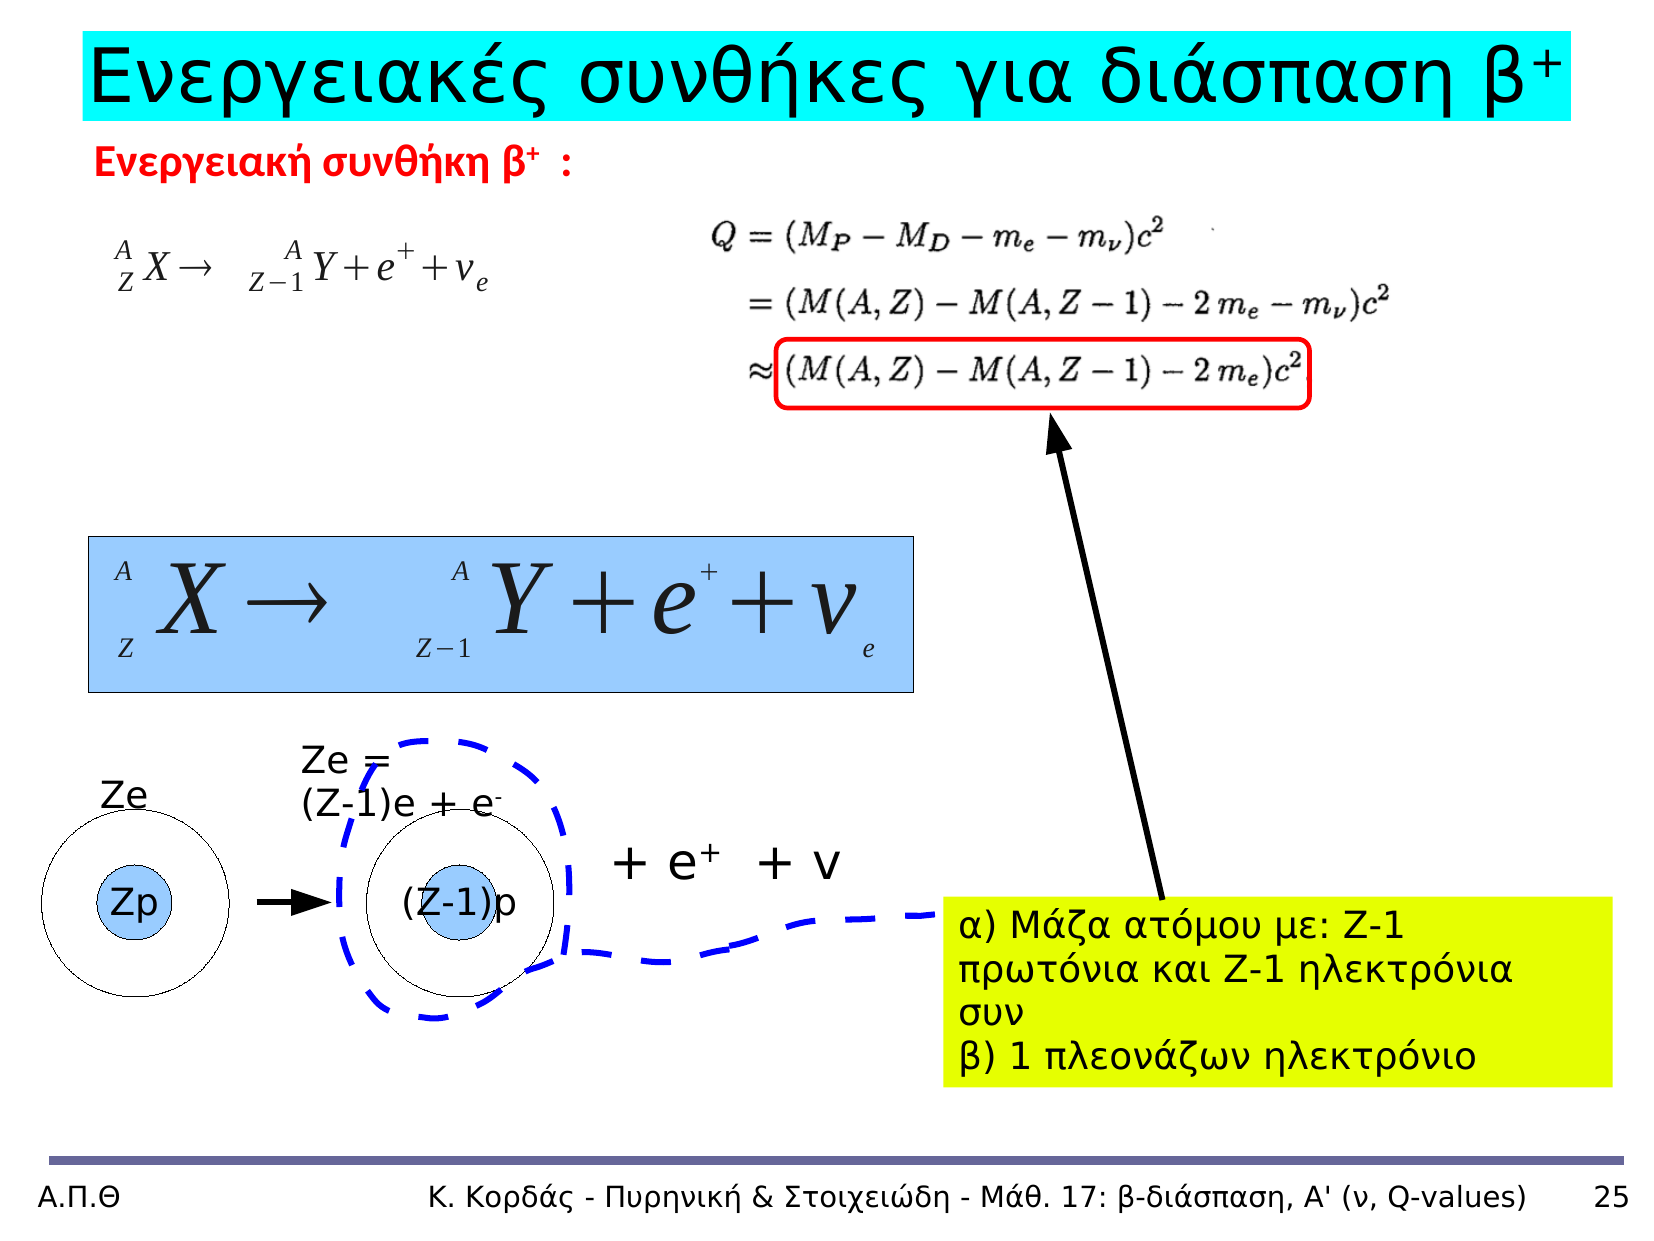

# Ενεργειακές συνθήκες για διάσπαση β+
Ενεργειακή συνθήκη β+ :
Ze =
(Ζ-1)e + e-
Ze
 + e+ + v
Zp
(Z-1)p
α) Μάζα ατόμου με: Ζ-1 πρωτόνια και Ζ-1 ηλεκτρόνια
συν
β) 1 πλεονάζων ηλεκτρόνιο
Α.Π.Θ
Κ. Κορδάς - Πυρηνική & Στοιχειώδη - Μάθ. 17: β-διάσπαση, A' (ν, Q-values)
25